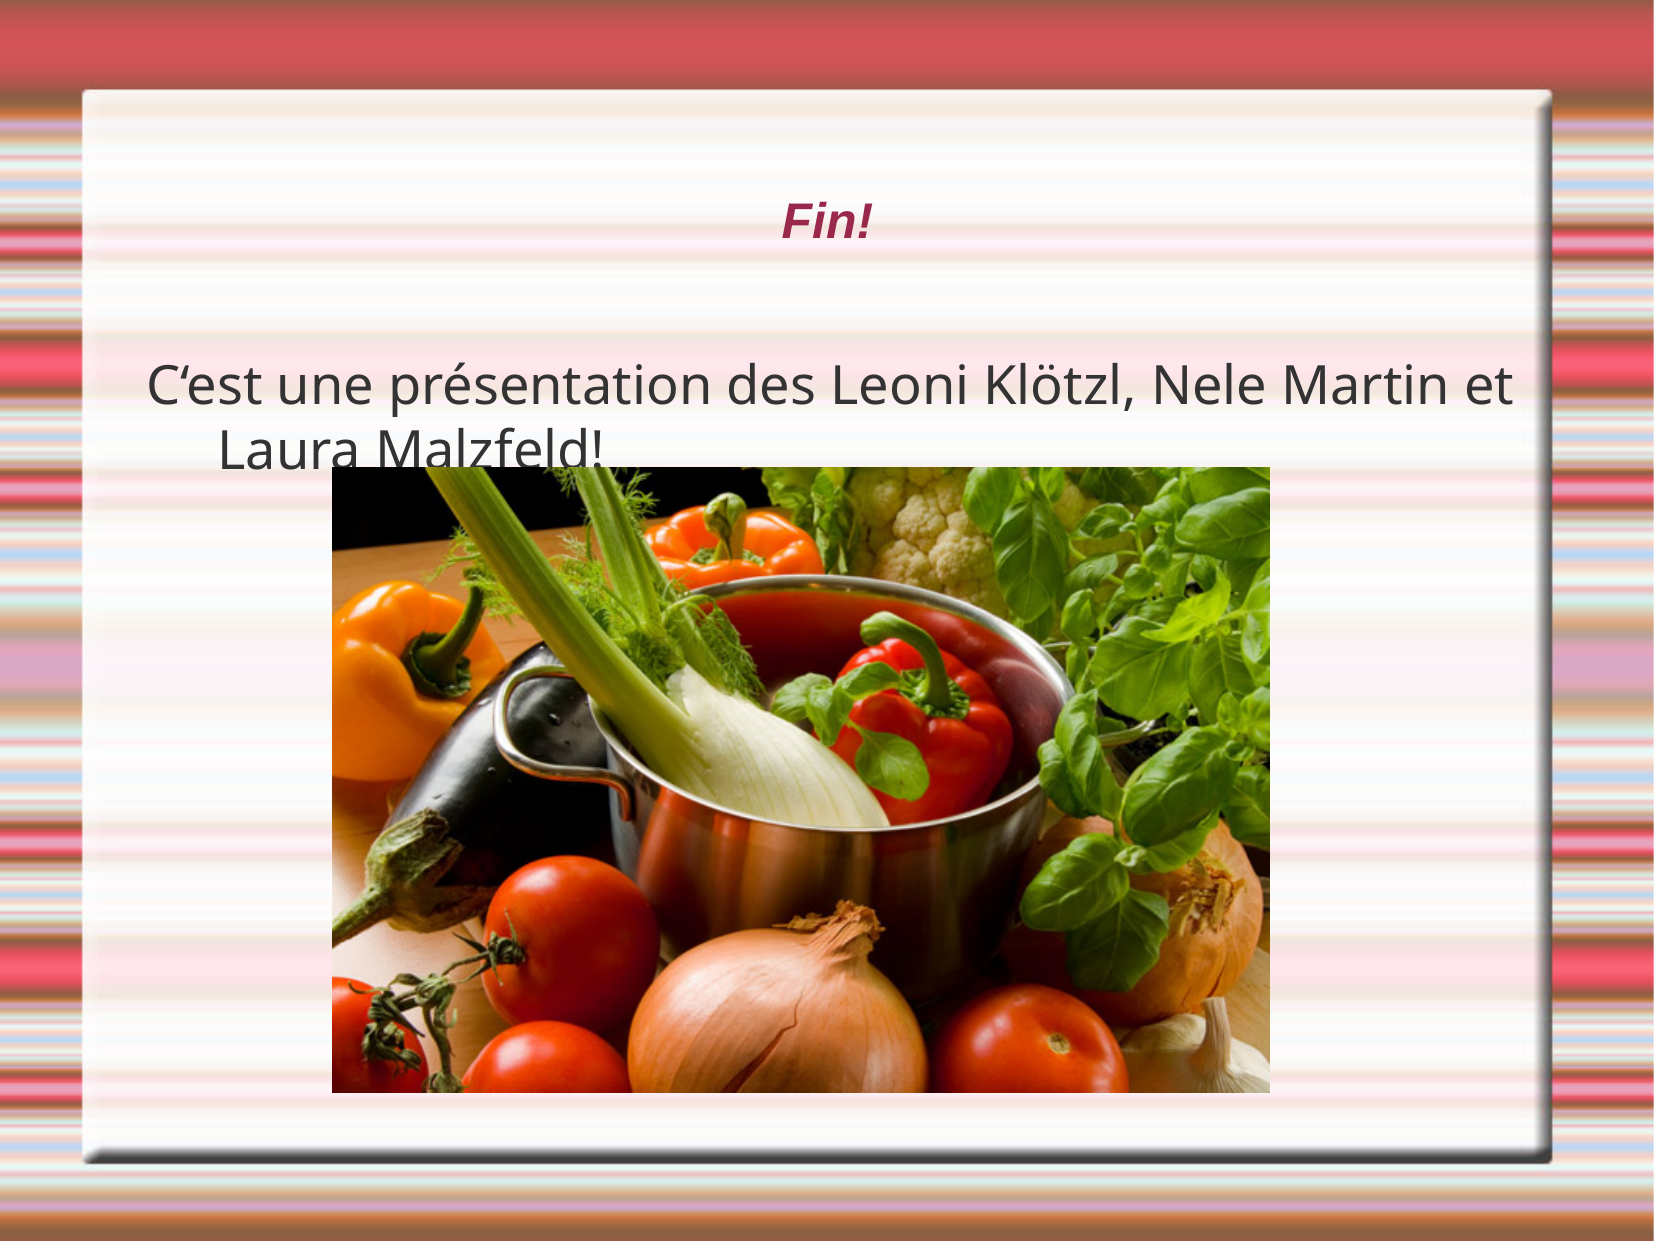

# Fin!
C‘est une présentation des Leoni Klötzl, Nele Martin et Laura Malzfeld!